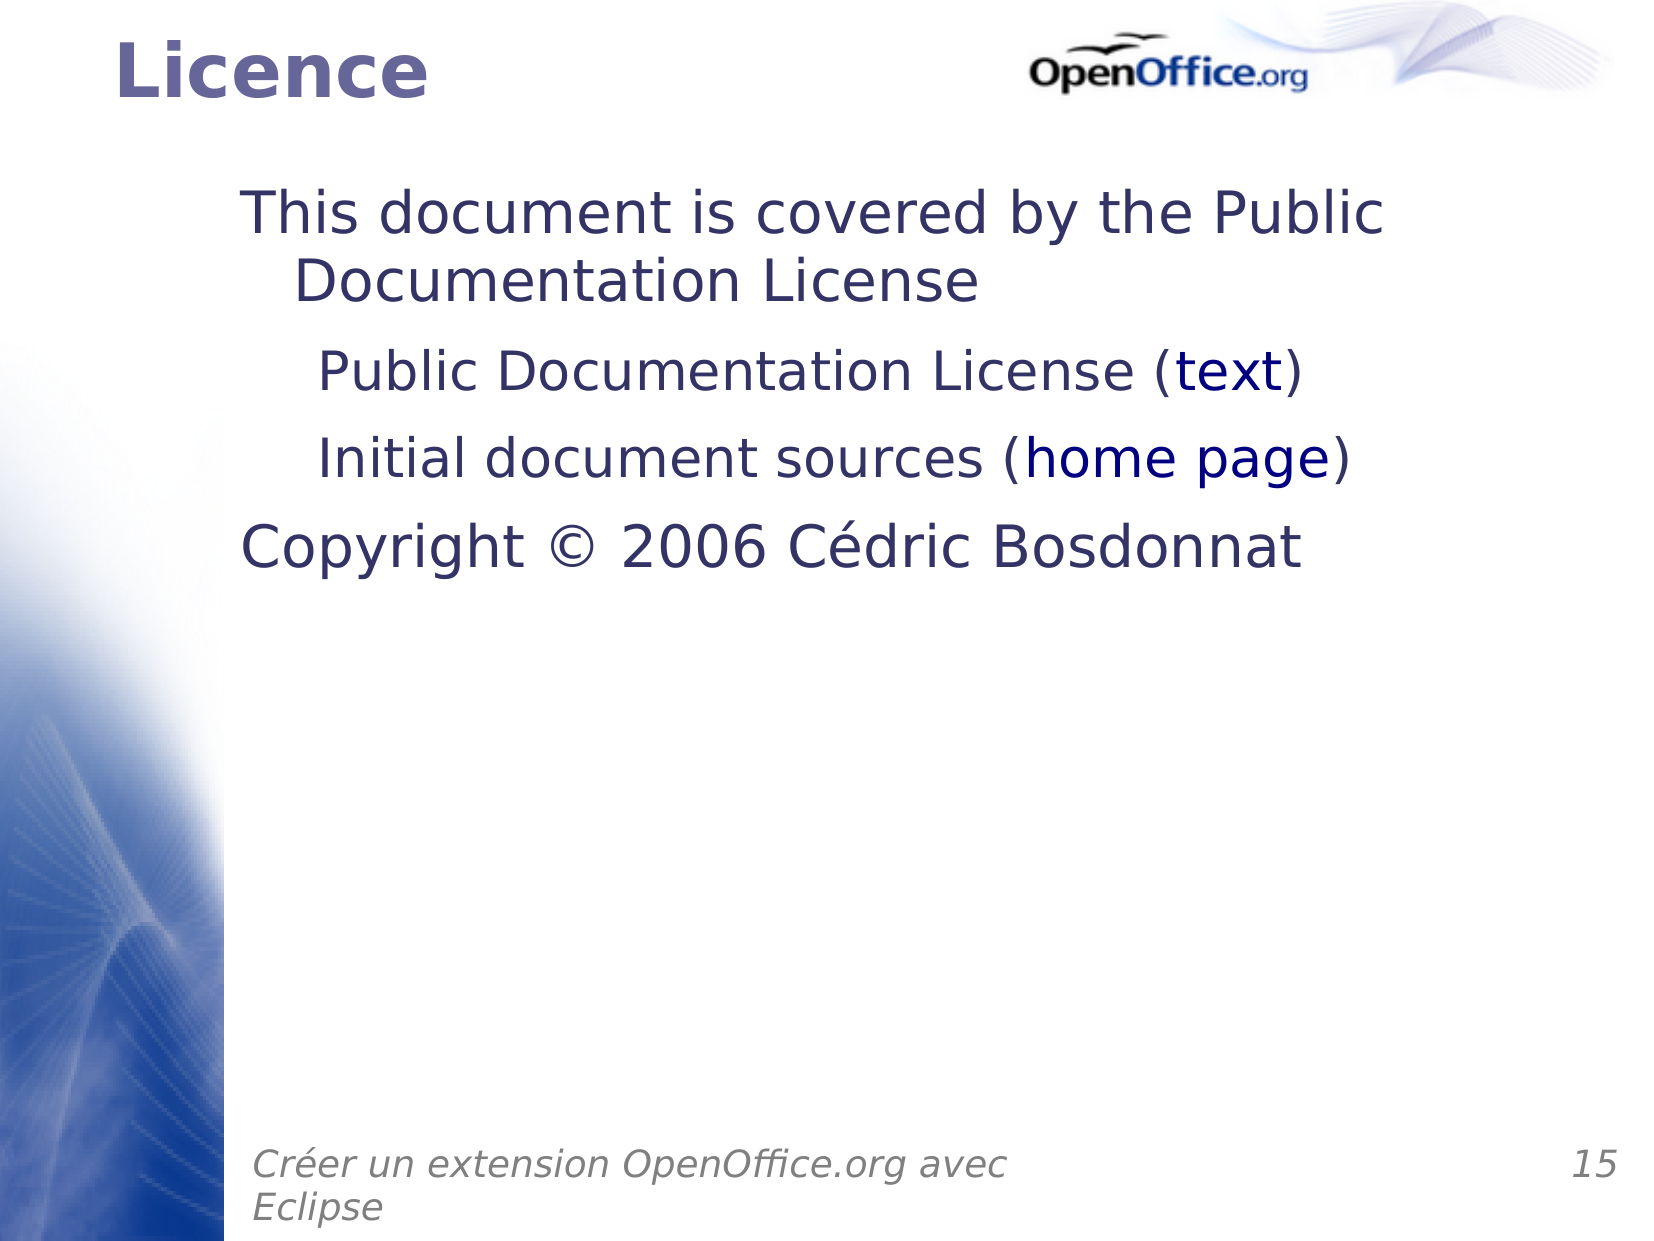

# Licence
This document is covered by the Public Documentation License
Public Documentation License (text)
Initial document sources (home page)
Copyright © 2006 Cédric Bosdonnat